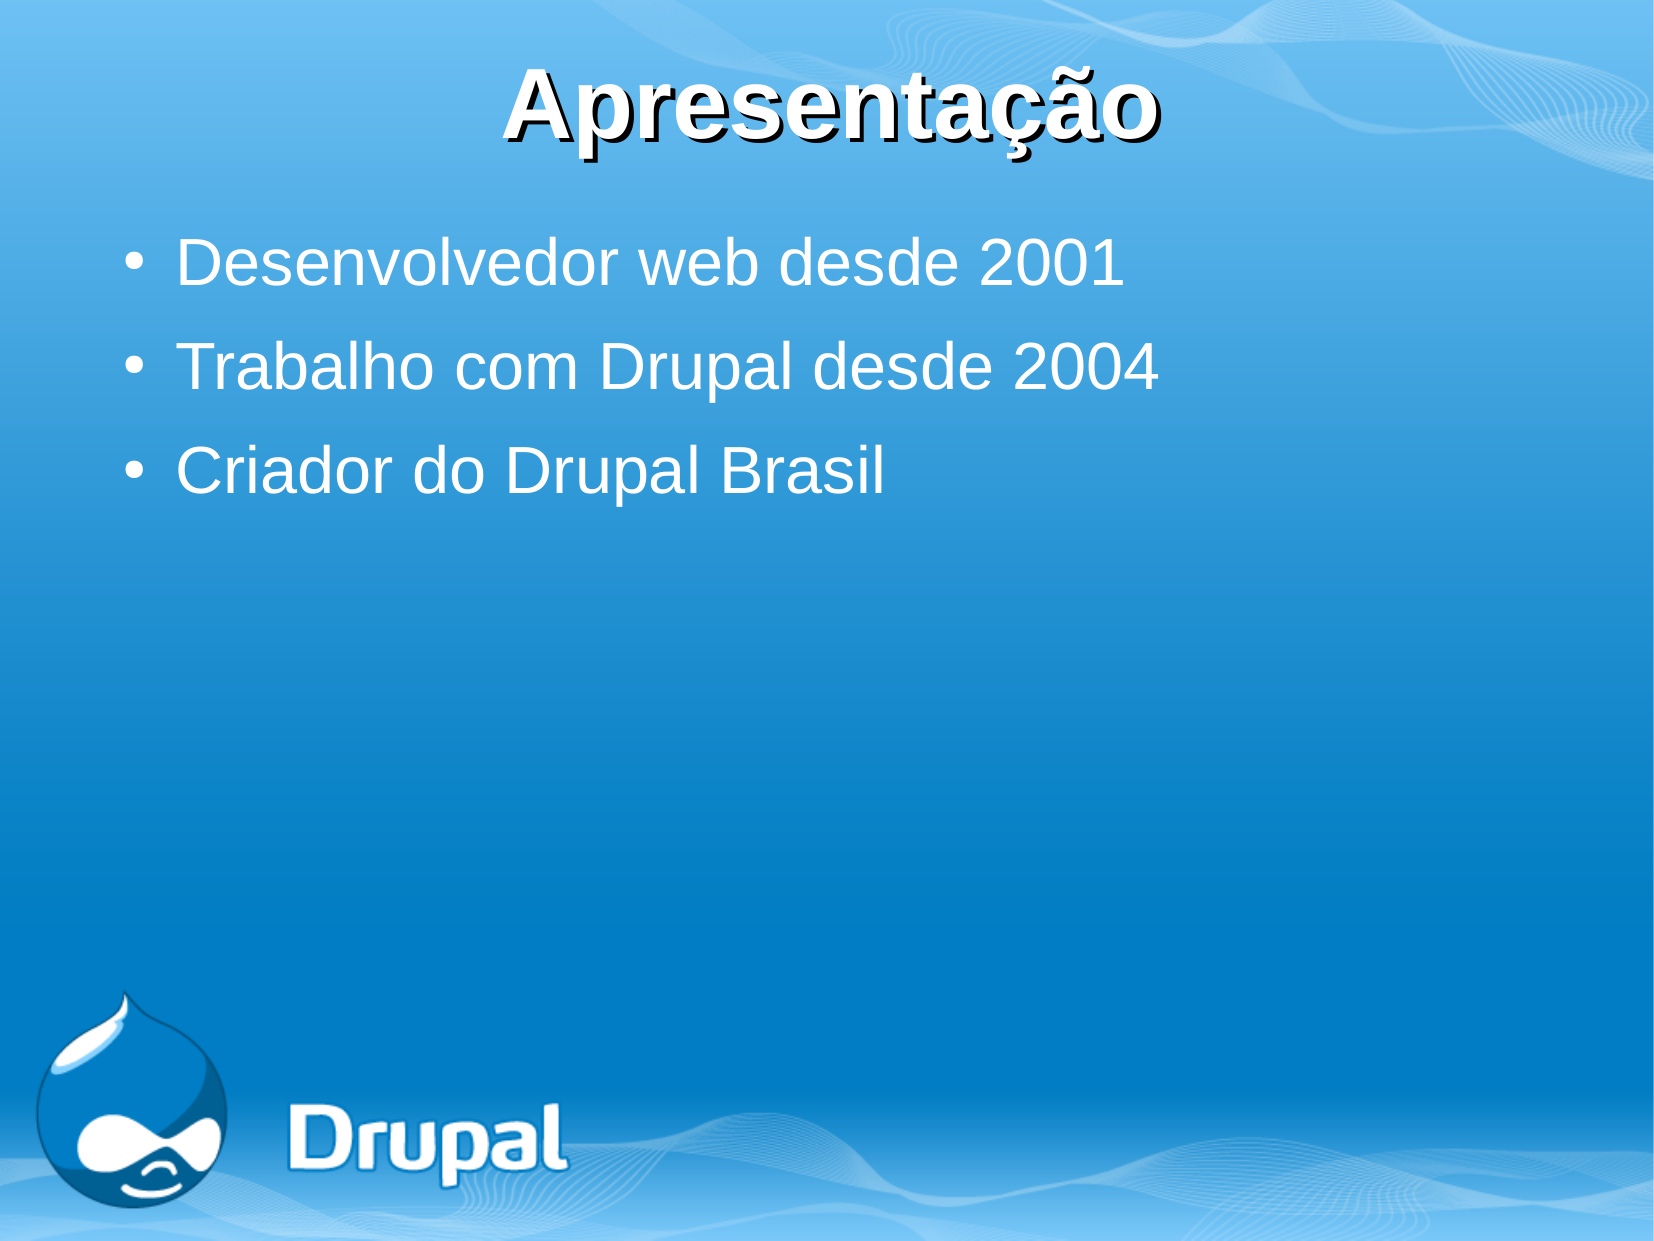

# Apresentação
Desenvolvedor web desde 2001
Trabalho com Drupal desde 2004
Criador do Drupal Brasil